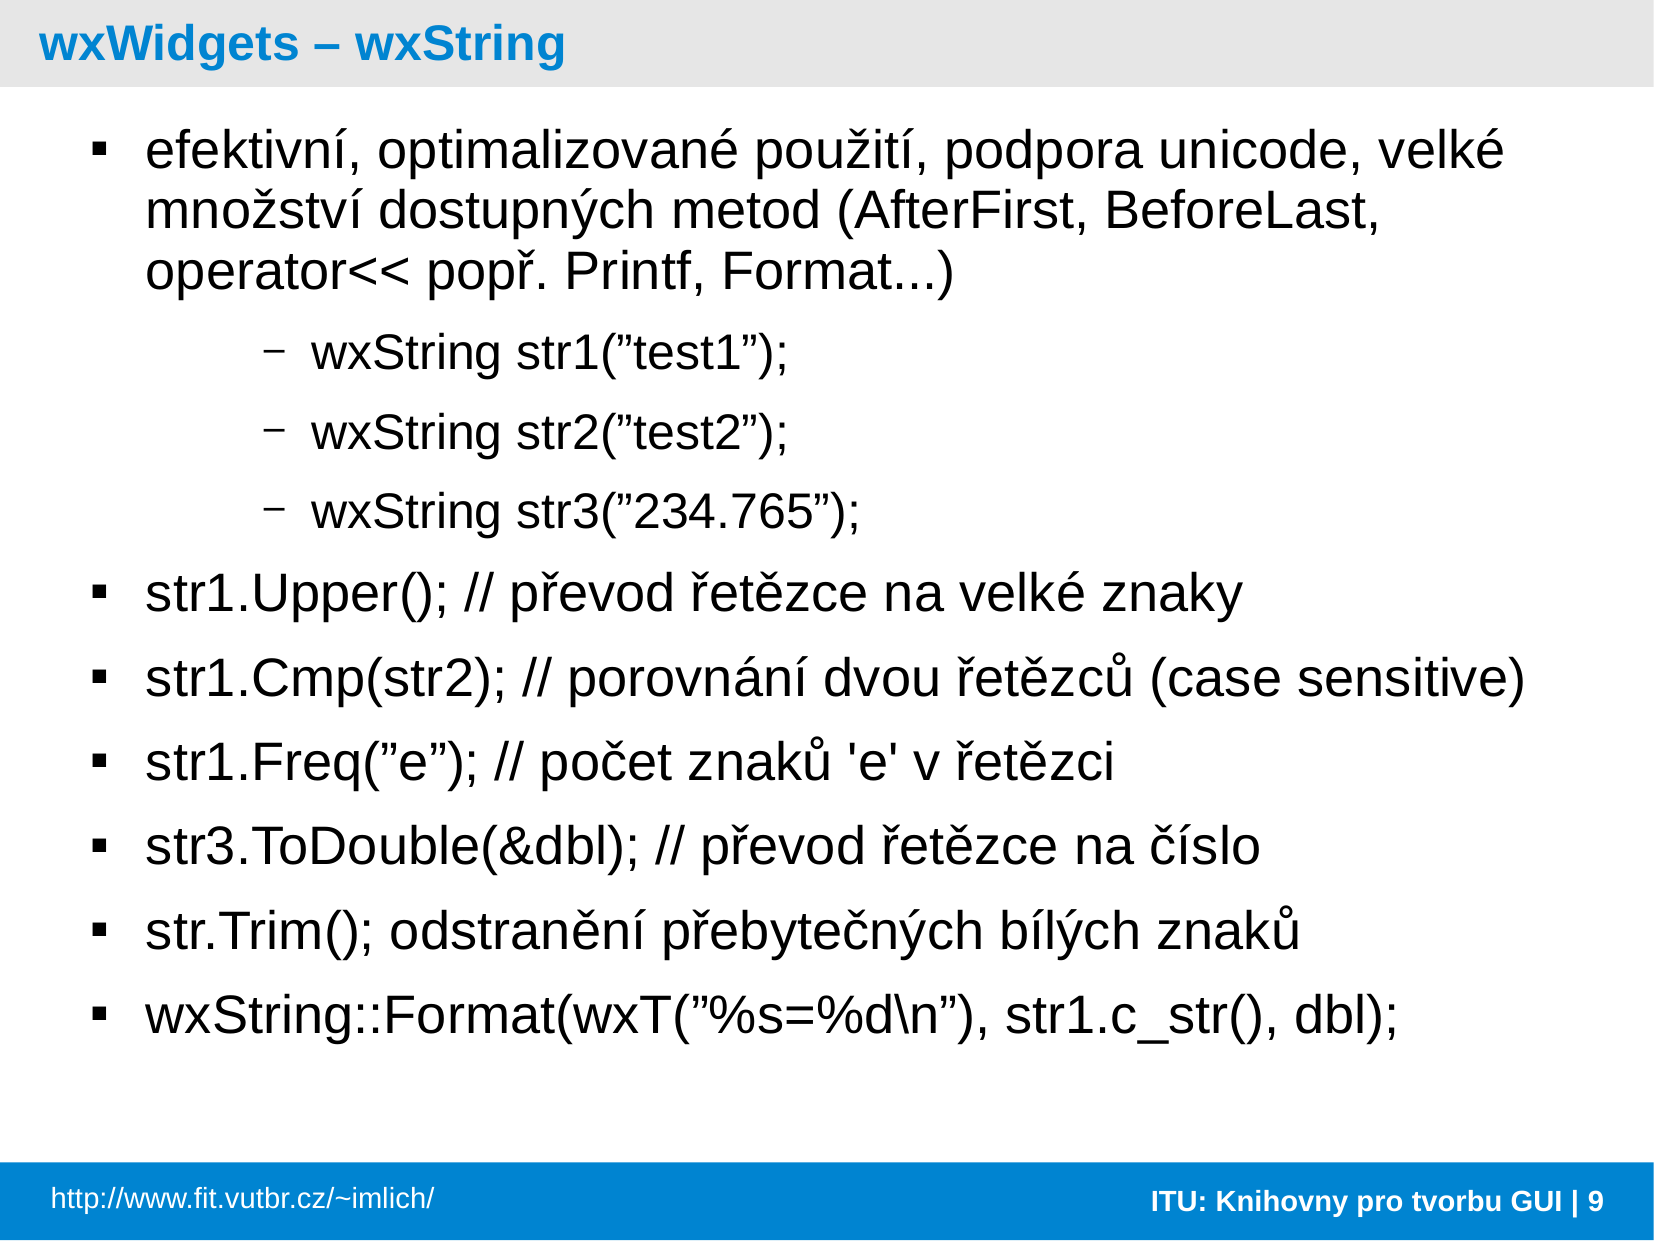

# wxWidgets – wxString
efektivní, optimalizované použití, podpora unicode, velké množství dostupných metod (AfterFirst, BeforeLast, operator<< popř. Printf, Format...)
wxString str1(”test1”);
wxString str2(”test2”);
wxString str3(”234.765”);
str1.Upper(); // převod řetězce na velké znaky
str1.Cmp(str2); // porovnání dvou řetězců (case sensitive)
str1.Freq(”e”); // počet znaků 'e' v řetězci
str3.ToDouble(&dbl); // převod řetězce na číslo
str.Trim(); odstranění přebytečných bílých znaků
wxString::Format(wxT(”%s=%d\n”), str1.c_str(), dbl);